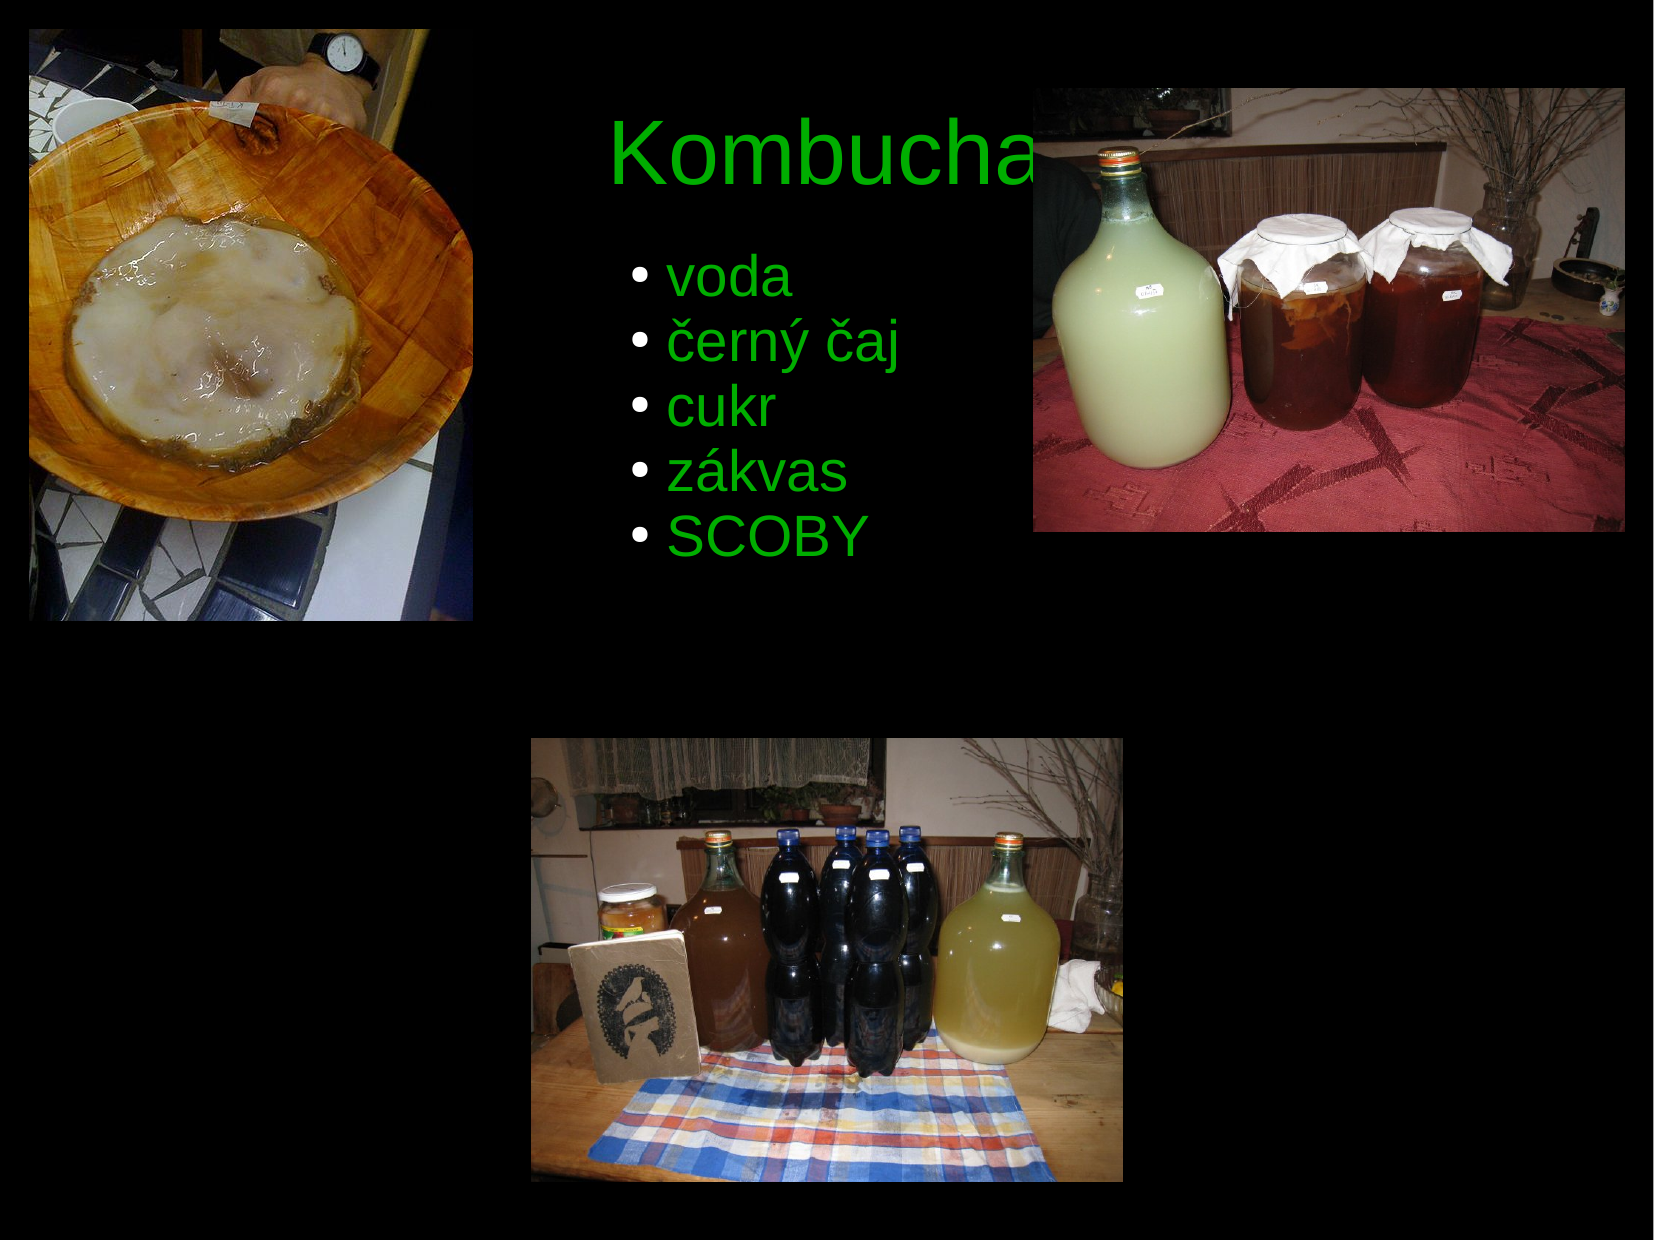

# Kombucha
 voda
 černý čaj
 cukr
 zákvas
 SCOBY